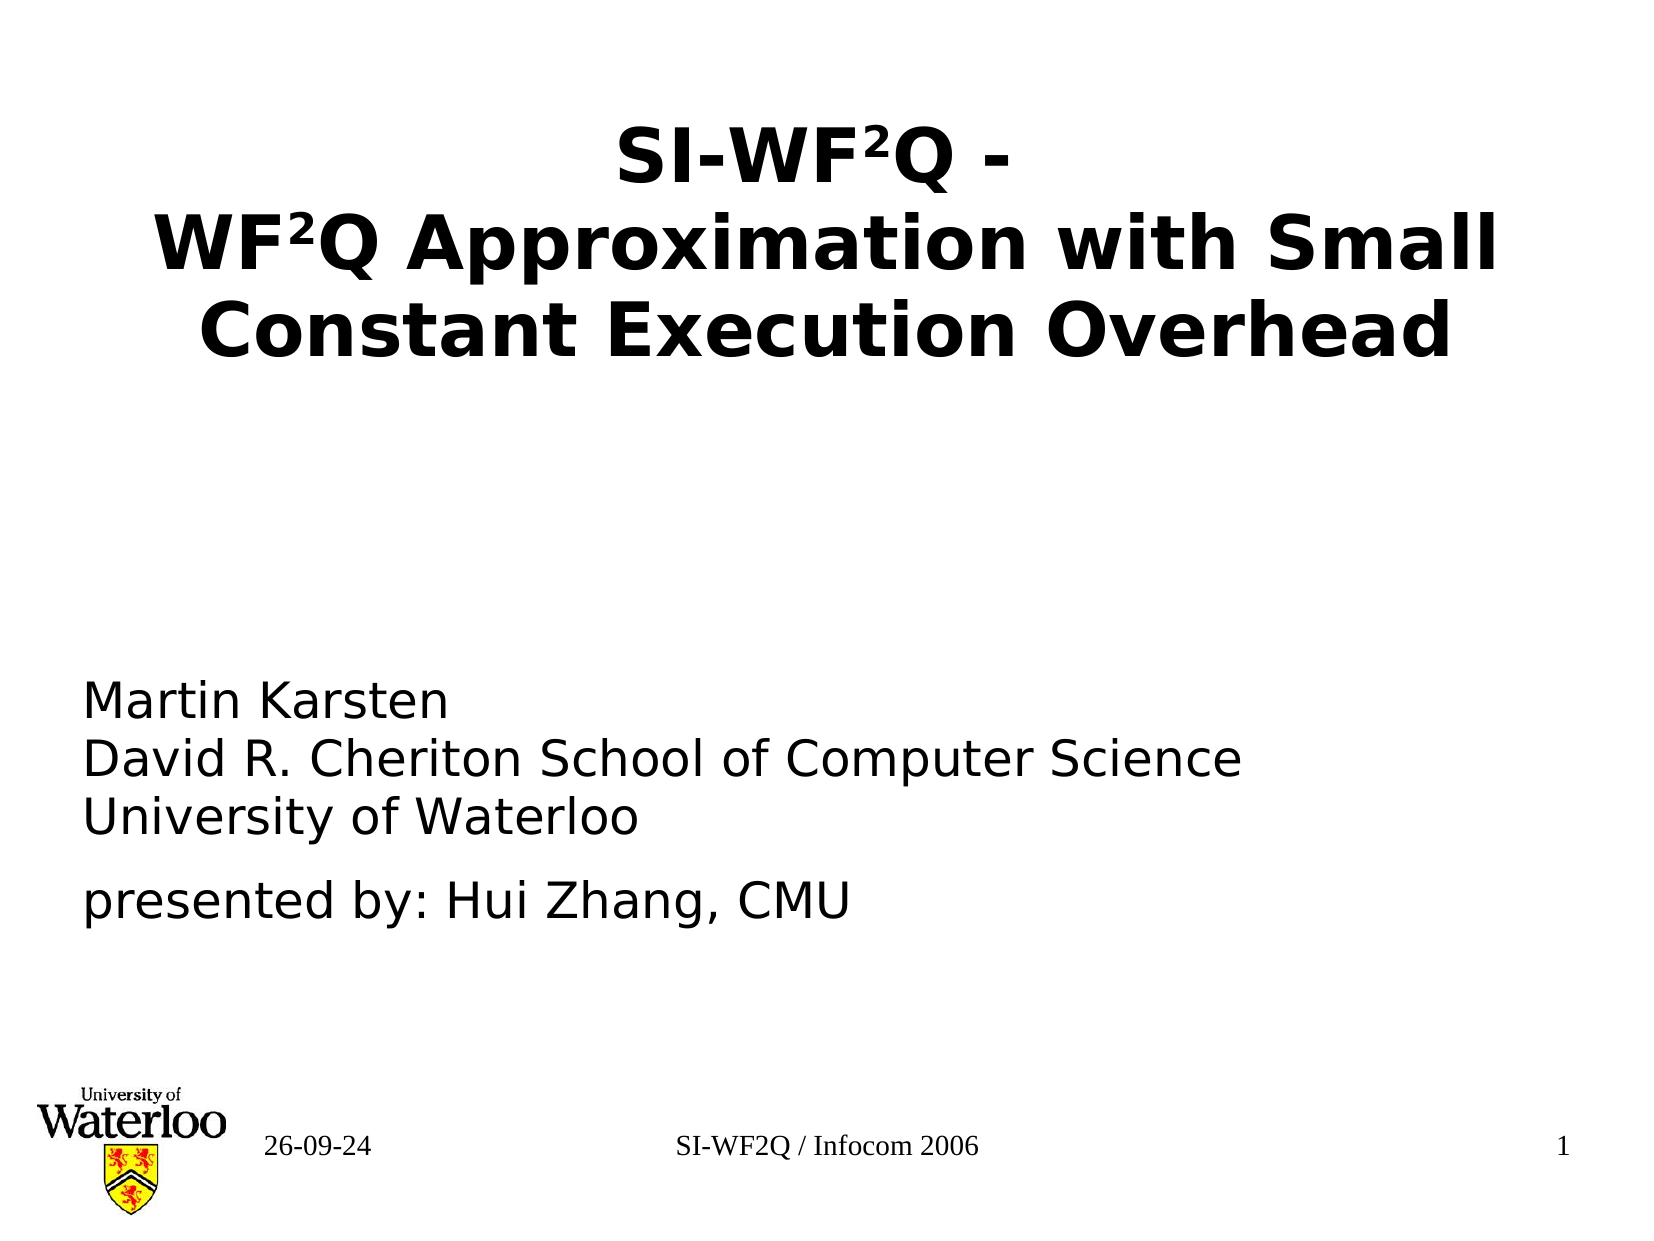

# SI-WF2Q - WF2Q Approximation with Small Constant Execution Overhead
Martin Karsten
David R. Cheriton School of Computer Science
University of Waterloo
presented by: Hui Zhang, CMU
SI-WF2Q / Infocom 2006
1